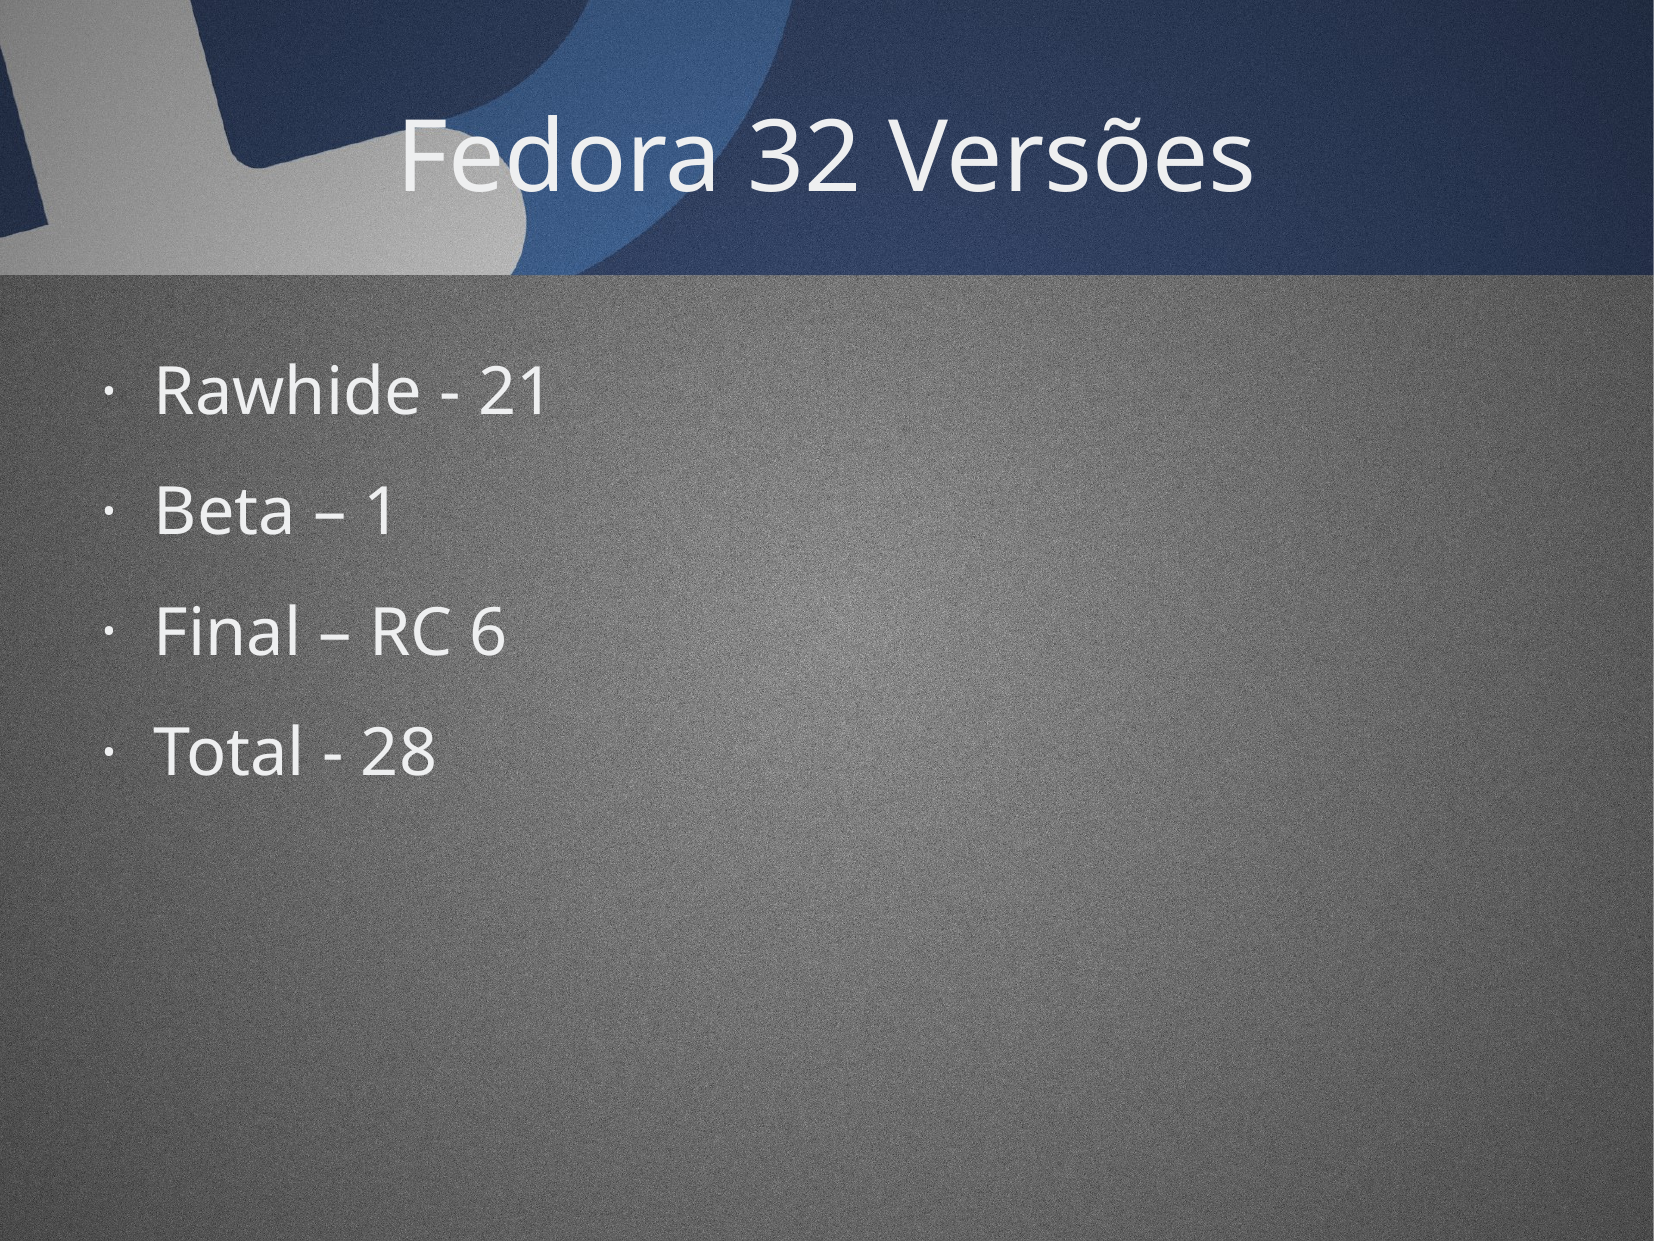

# Fedora 32 Versões
Rawhide - 21
Beta – 1
Final – RC 6
Total - 28